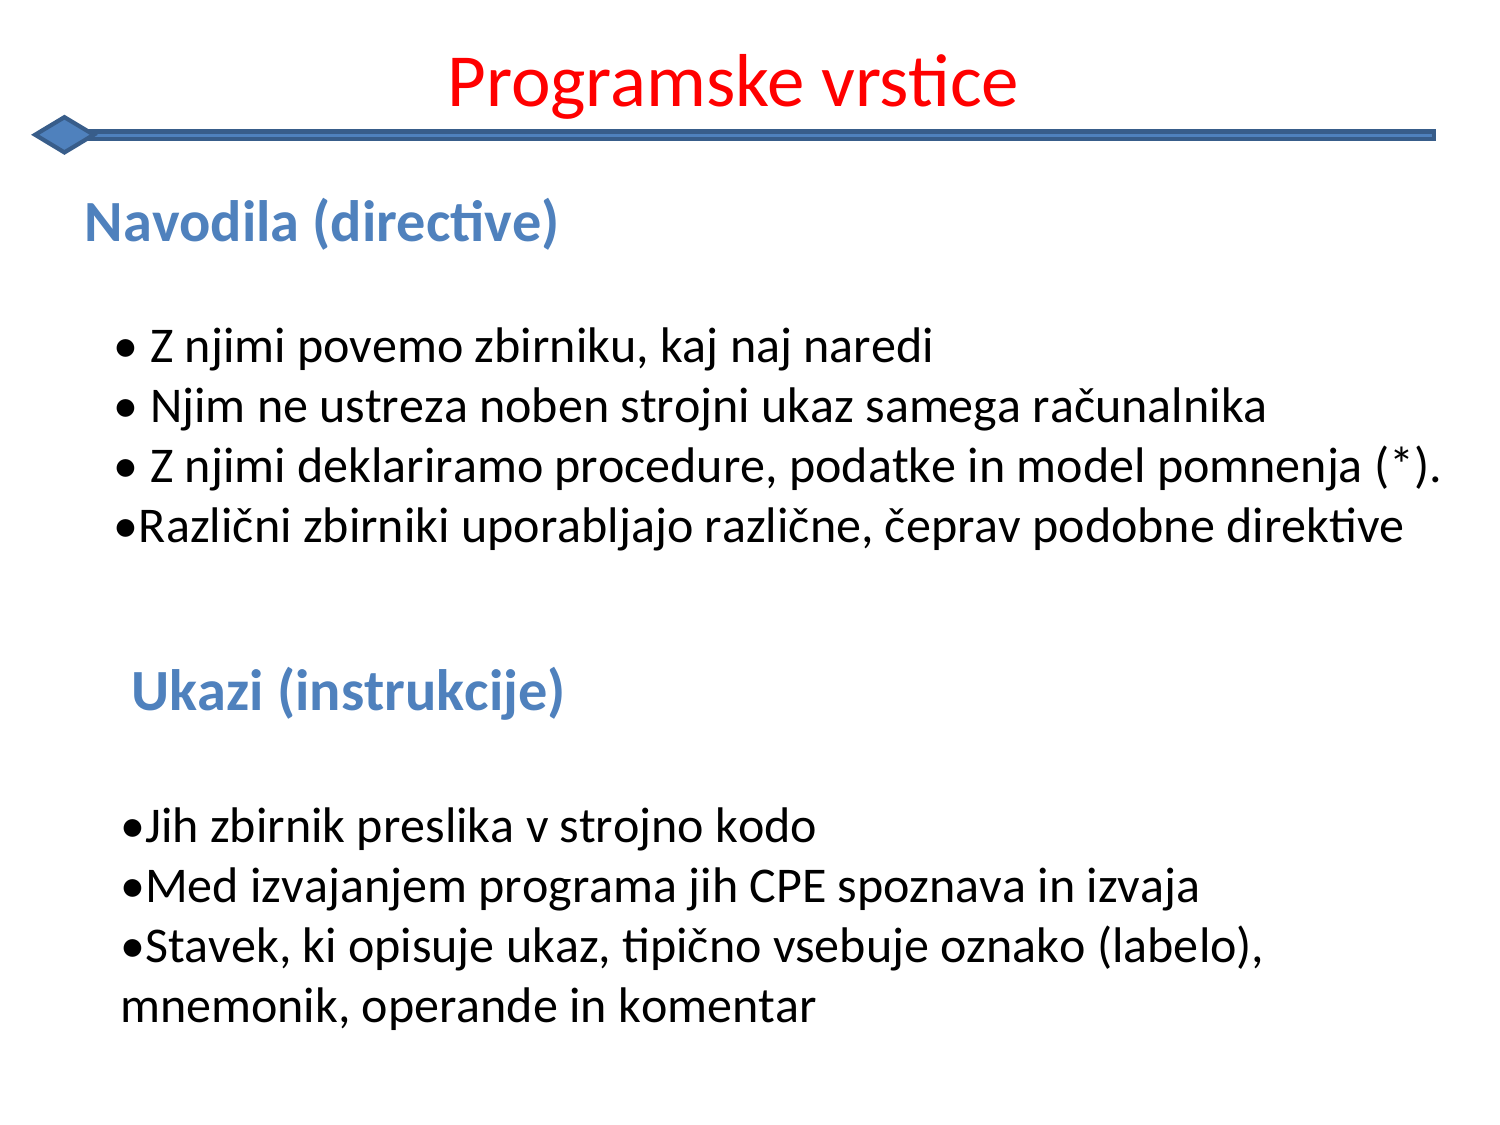

# Programske vrstice
Navodila (directive)
• Z njimi povemo zbirniku, kaj naj naredi
• Njim ne ustreza noben strojni ukaz samega računalnika
• Z njimi deklariramo procedure, podatke in model pomnenja (*).
•Različni zbirniki uporabljajo različne, čeprav podobne direktive
Ukazi (instrukcije)
•Jih zbirnik preslika v strojno kodo
•Med izvajanjem programa jih CPE spoznava in izvaja
•Stavek, ki opisuje ukaz, tipično vsebuje oznako (labelo), mnemonik, operande in komentar